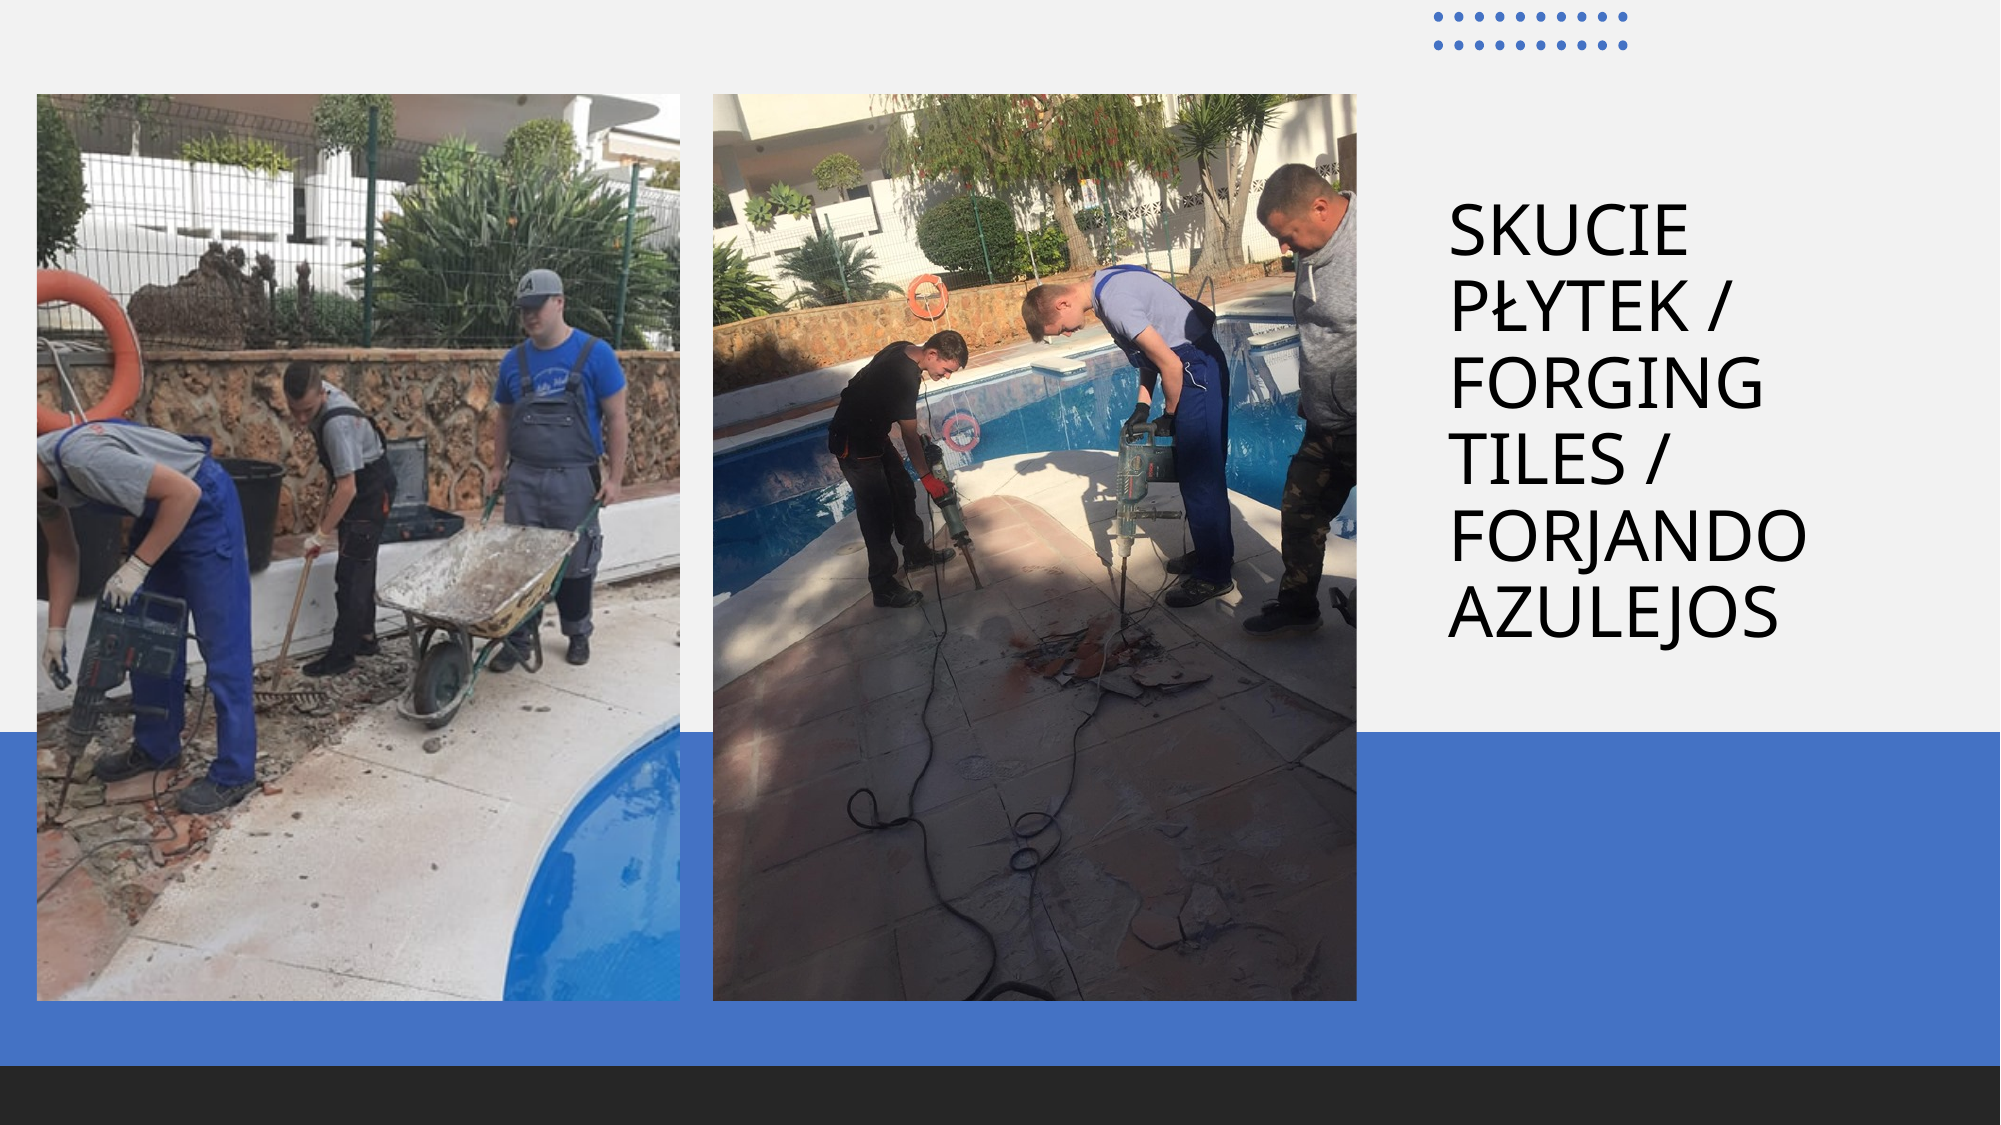

# SKUCIE PŁYTEK / FORGING TILES / FORJANDO AZULEJOS